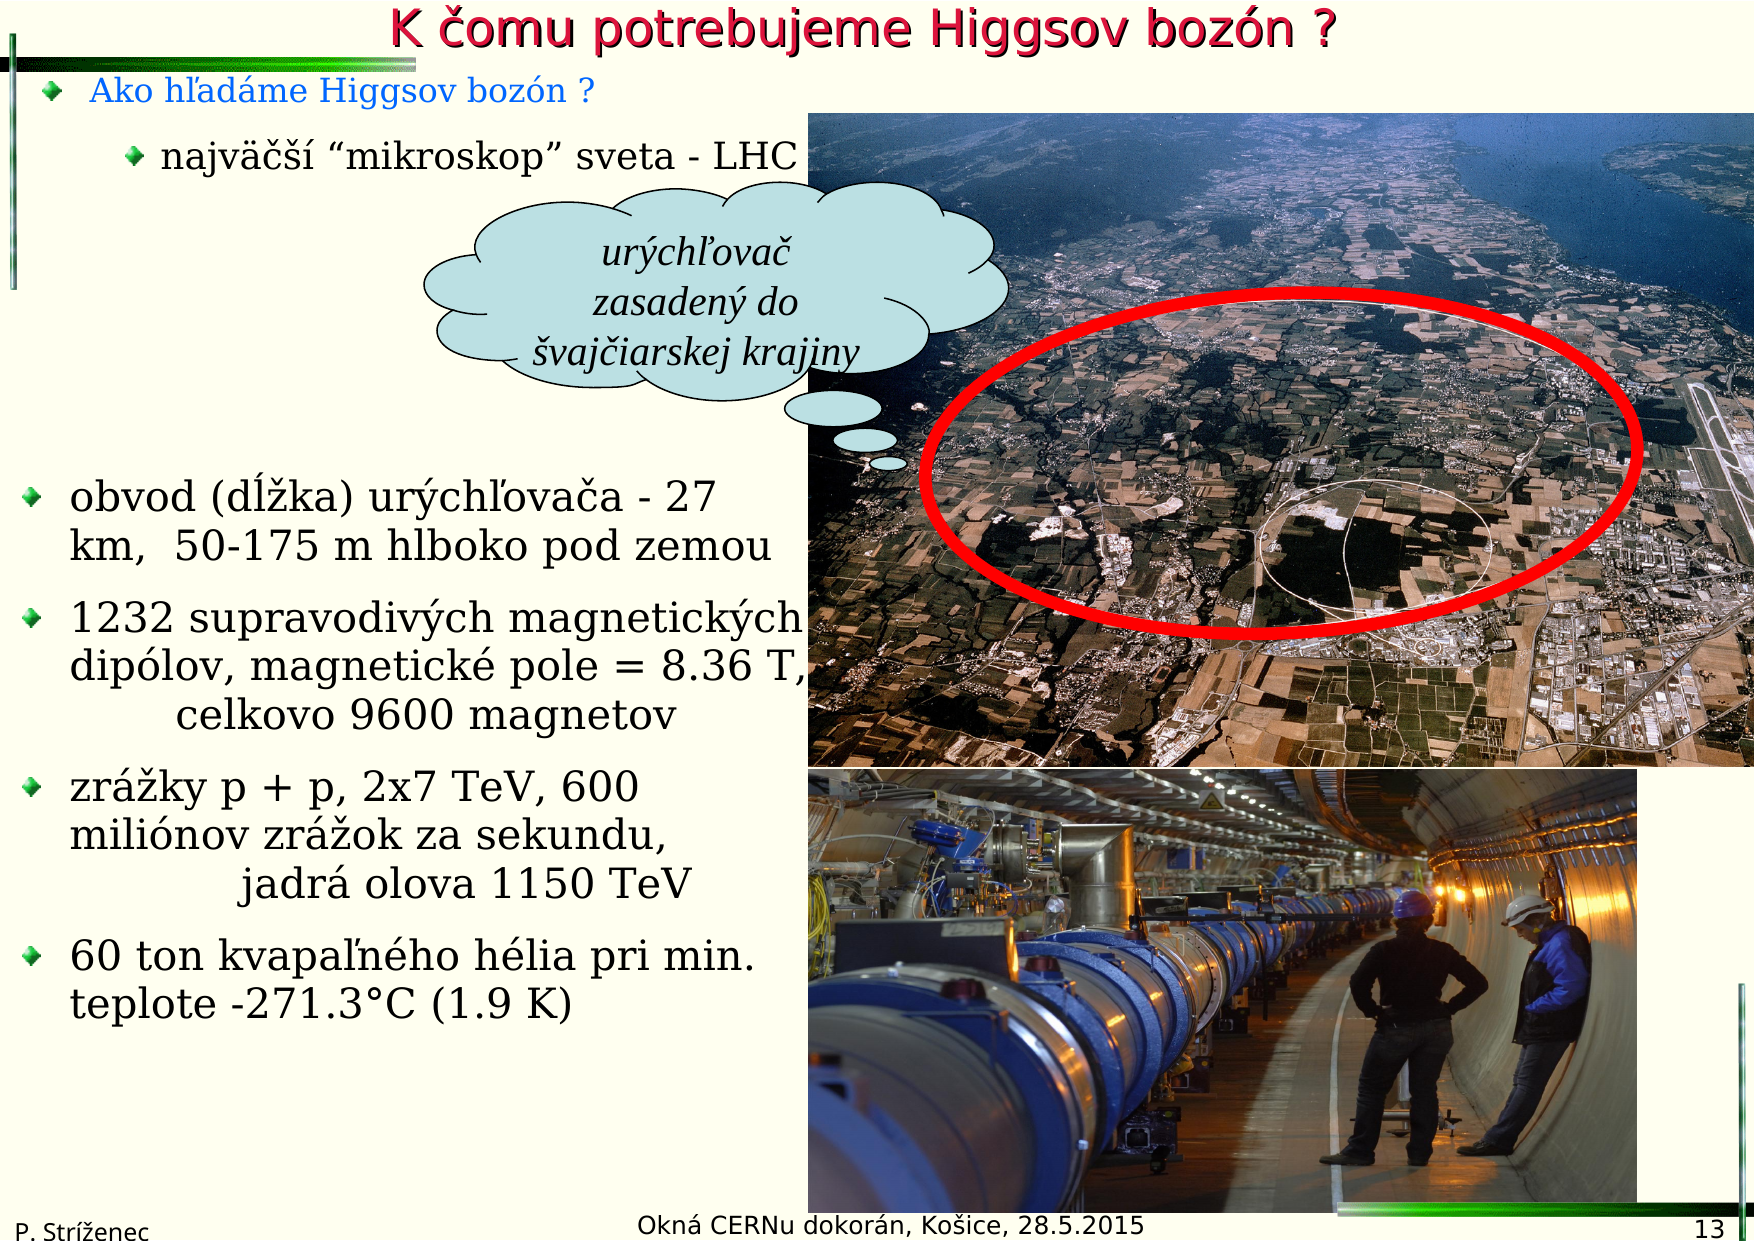

K čomu potrebujeme Higgsov bozón ?
# Ako hľadáme Higgsov bozón ?
najväčší “mikroskop” sveta - LHC
urýchľovač zasadený do švajčiarskej krajiny
obvod (dĺžka) urýchľovača - 27 km, 50-175 m hlboko pod zemou
1232 supravodivých magnetických dipólov, magnetické pole = 8.36 T, celkovo 9600 magnetov
zrážky p + p, 2x7 TeV, 600 miliónov zrážok za sekundu, jadrá olova 1150 TeV
60 ton kvapaľného hélia pri min. teplote -271.3°C (1.9 K)
Okná CERNu dokorán, Košice, 28.5.2015
P. Stríženec